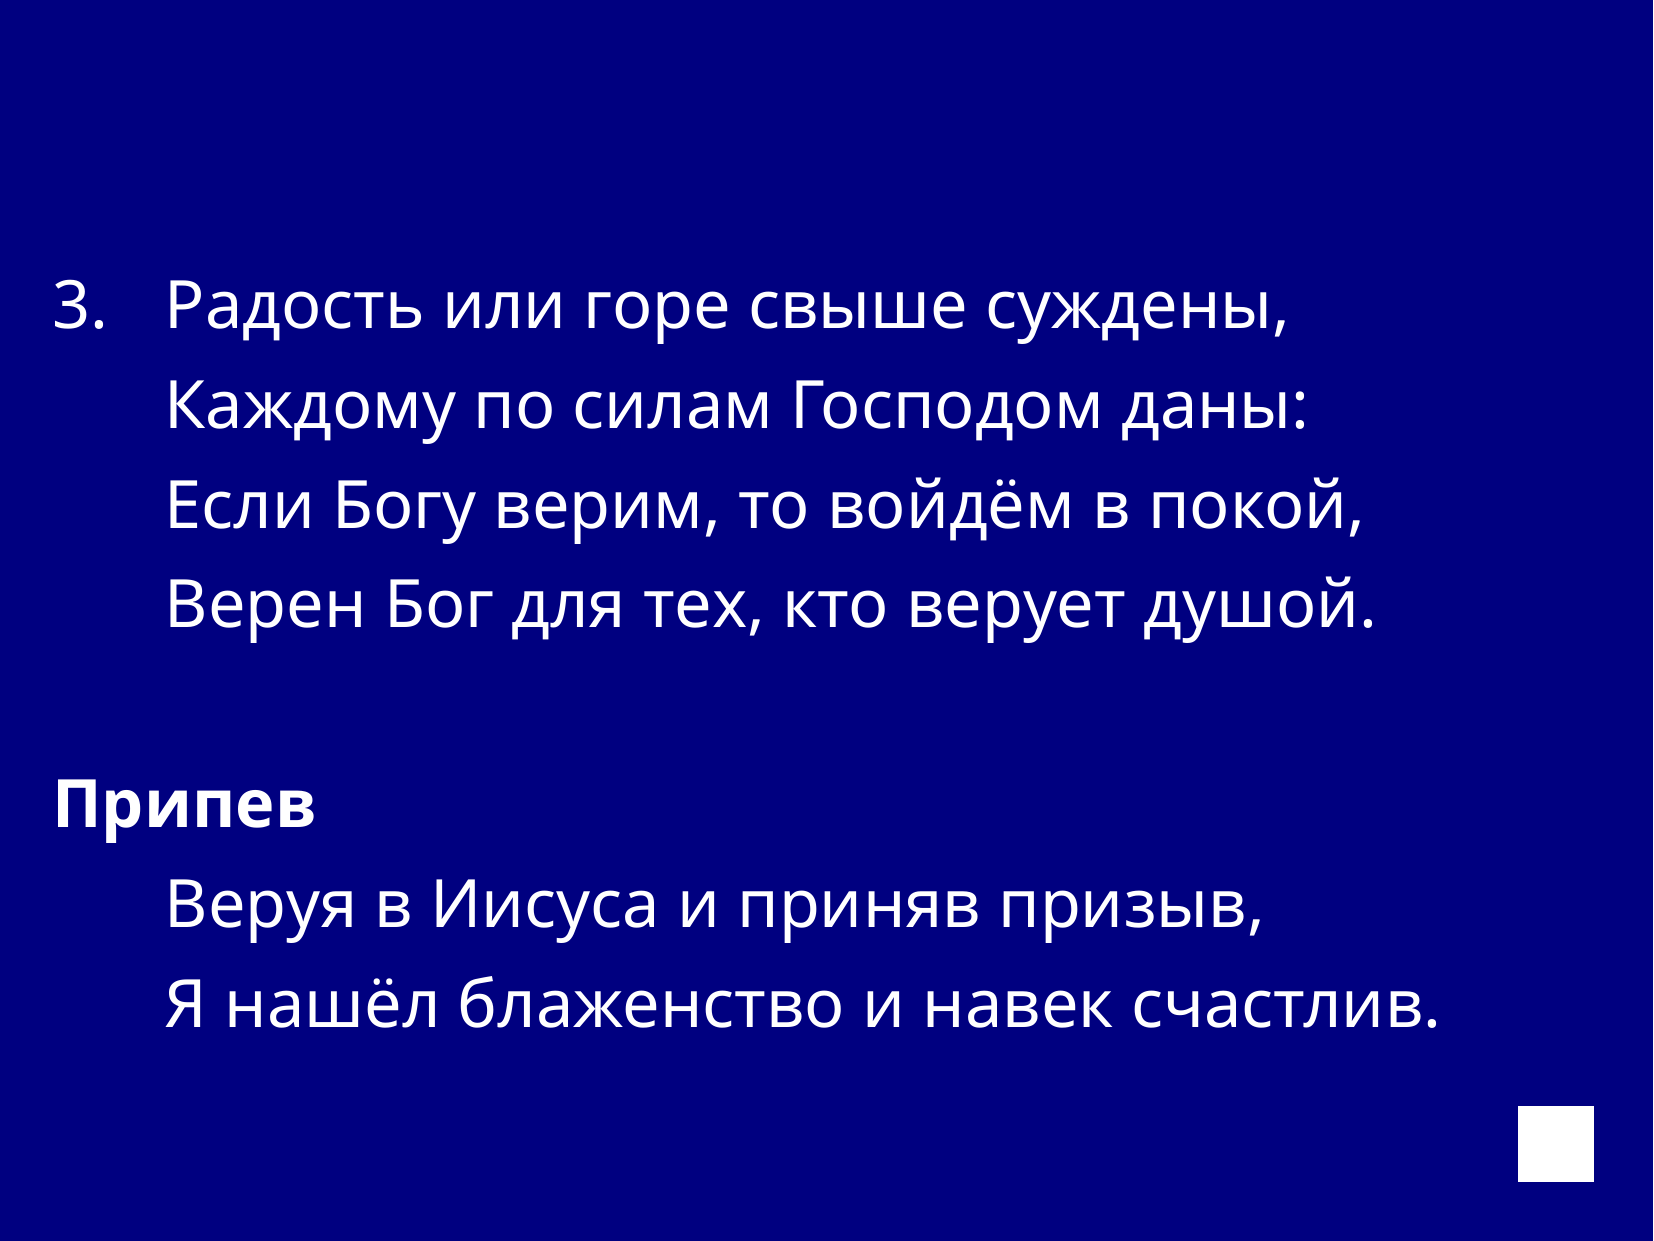

3.	Радость или горе свыше суждены,
	Каждому по силам Господом даны:
	Если Богу верим, то войдём в покой,
	Верен Бог для тех, кто верует душой.
Припев
	Веруя в Иисуса и приняв призыв,
	Я нашёл блаженство и навек счастлив.